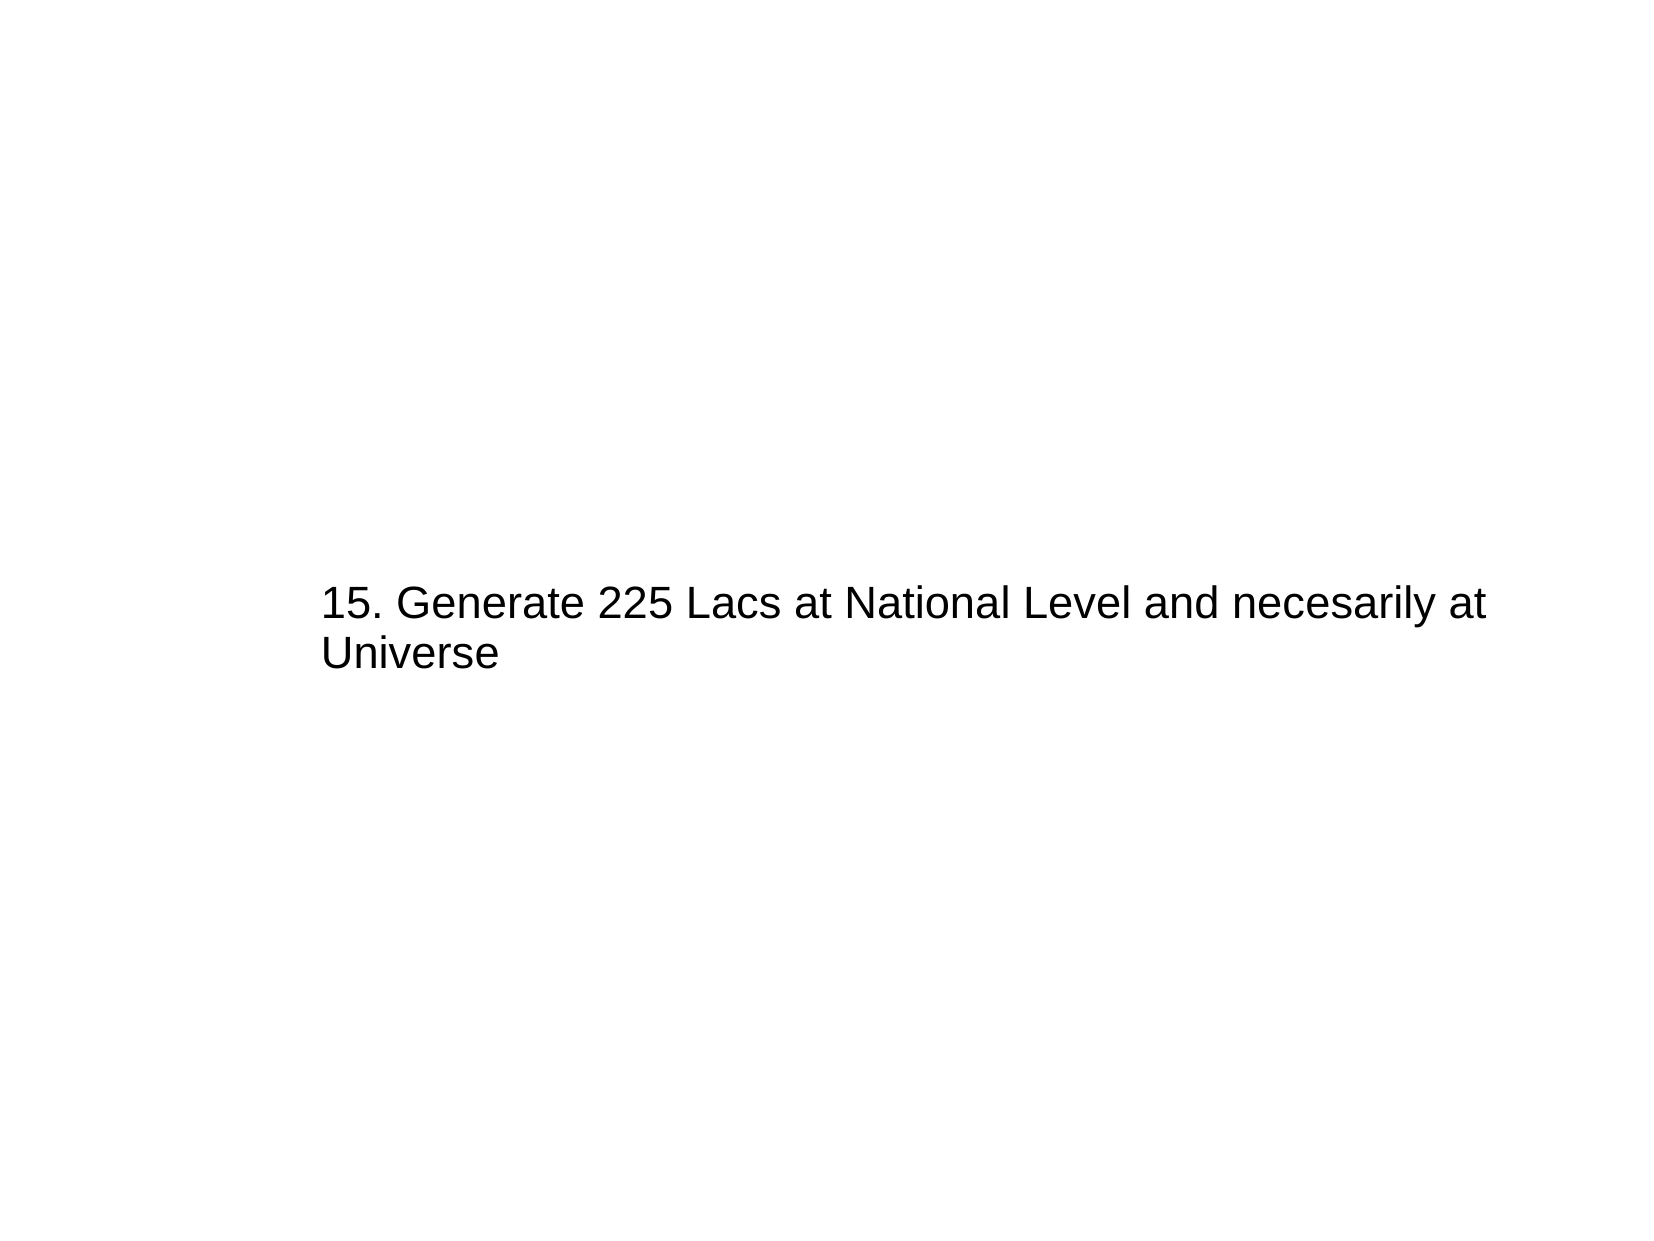

#
15. Generate 225 Lacs at National Level and necesarily at Universe